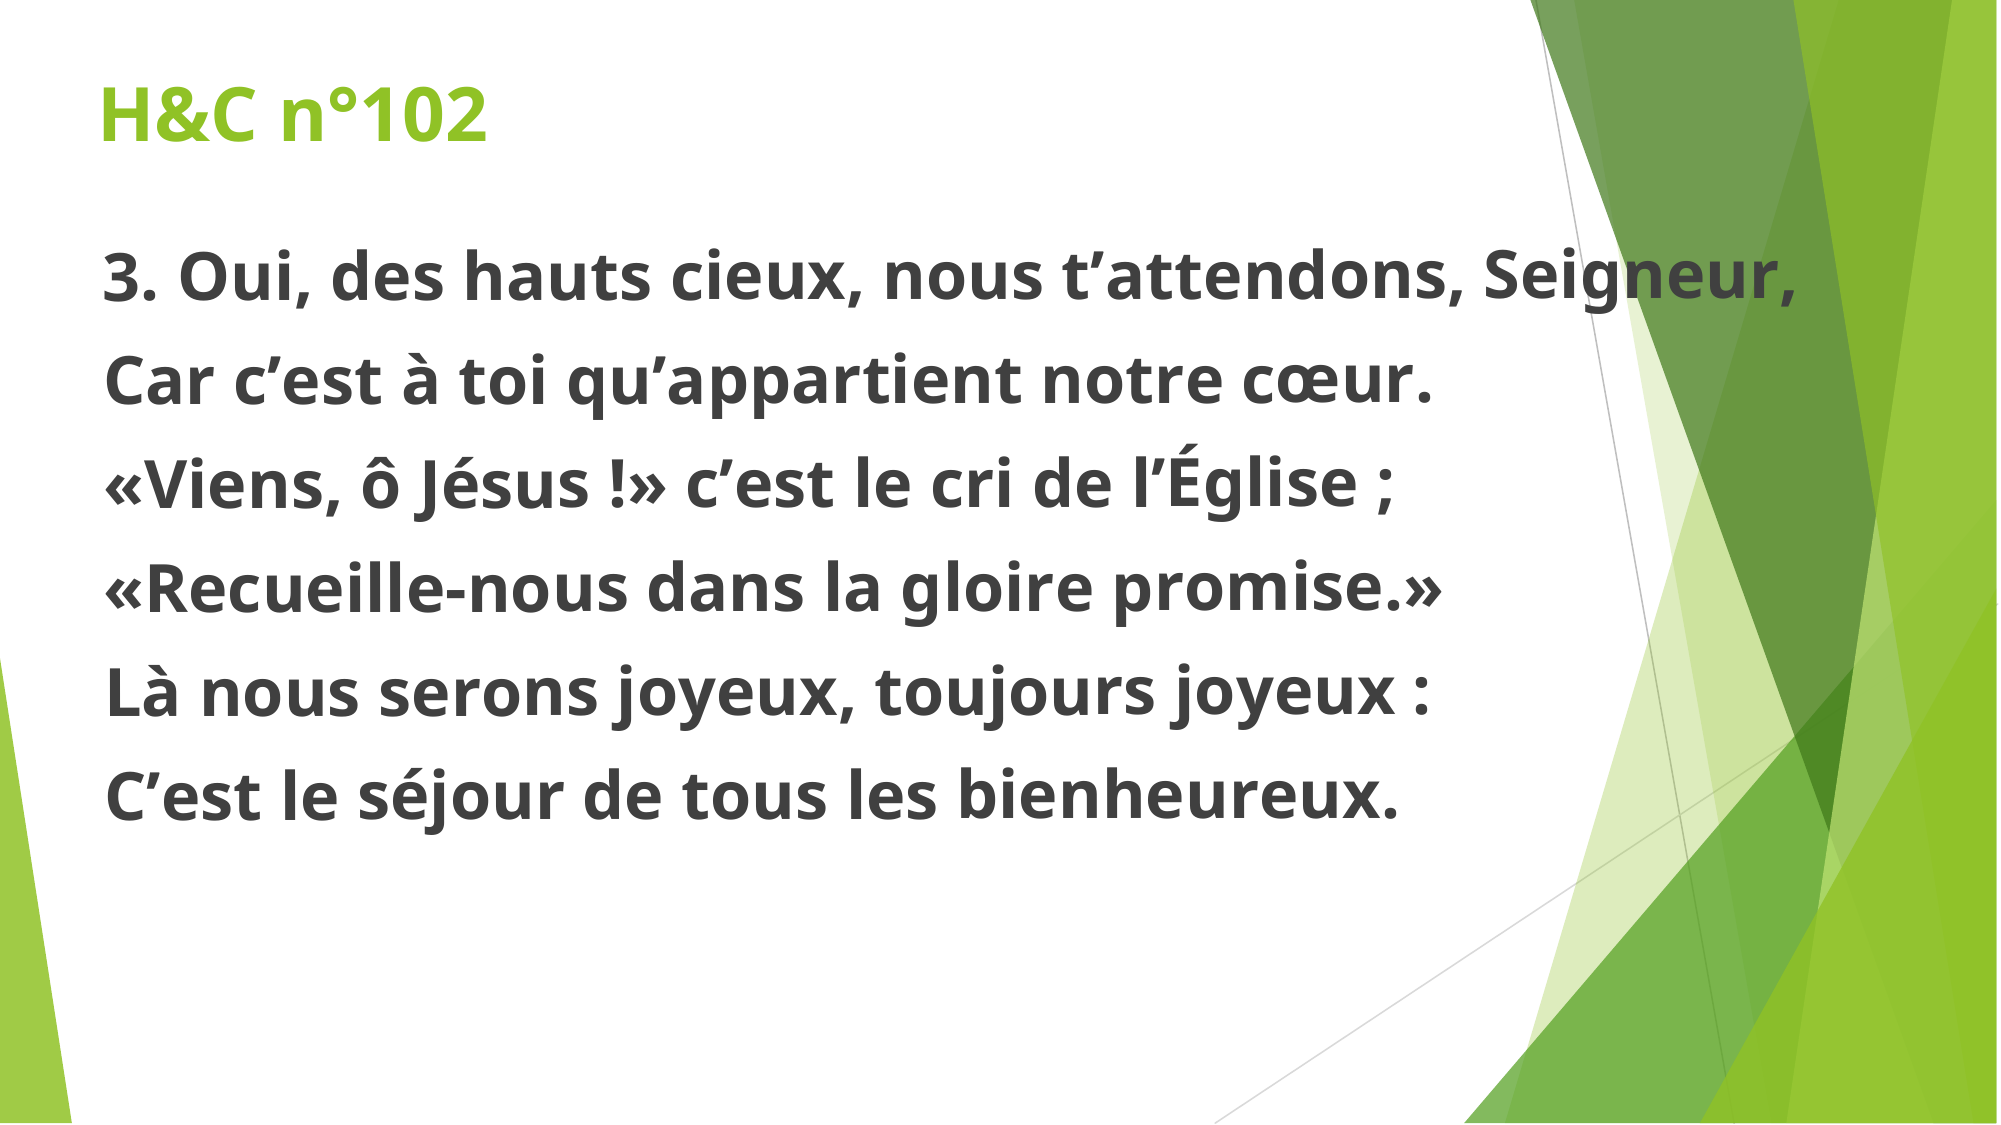

H&C n°102
3. Oui, des hauts cieux, nous t’attendons, Seigneur,
Car c’est à toi qu’appartient notre cœur.
«Viens, ô Jésus !» c’est le cri de l’Église ;
«Recueille-nous dans la gloire promise.»
Là nous serons joyeux, toujours joyeux :
C’est le séjour de tous les bienheureux.